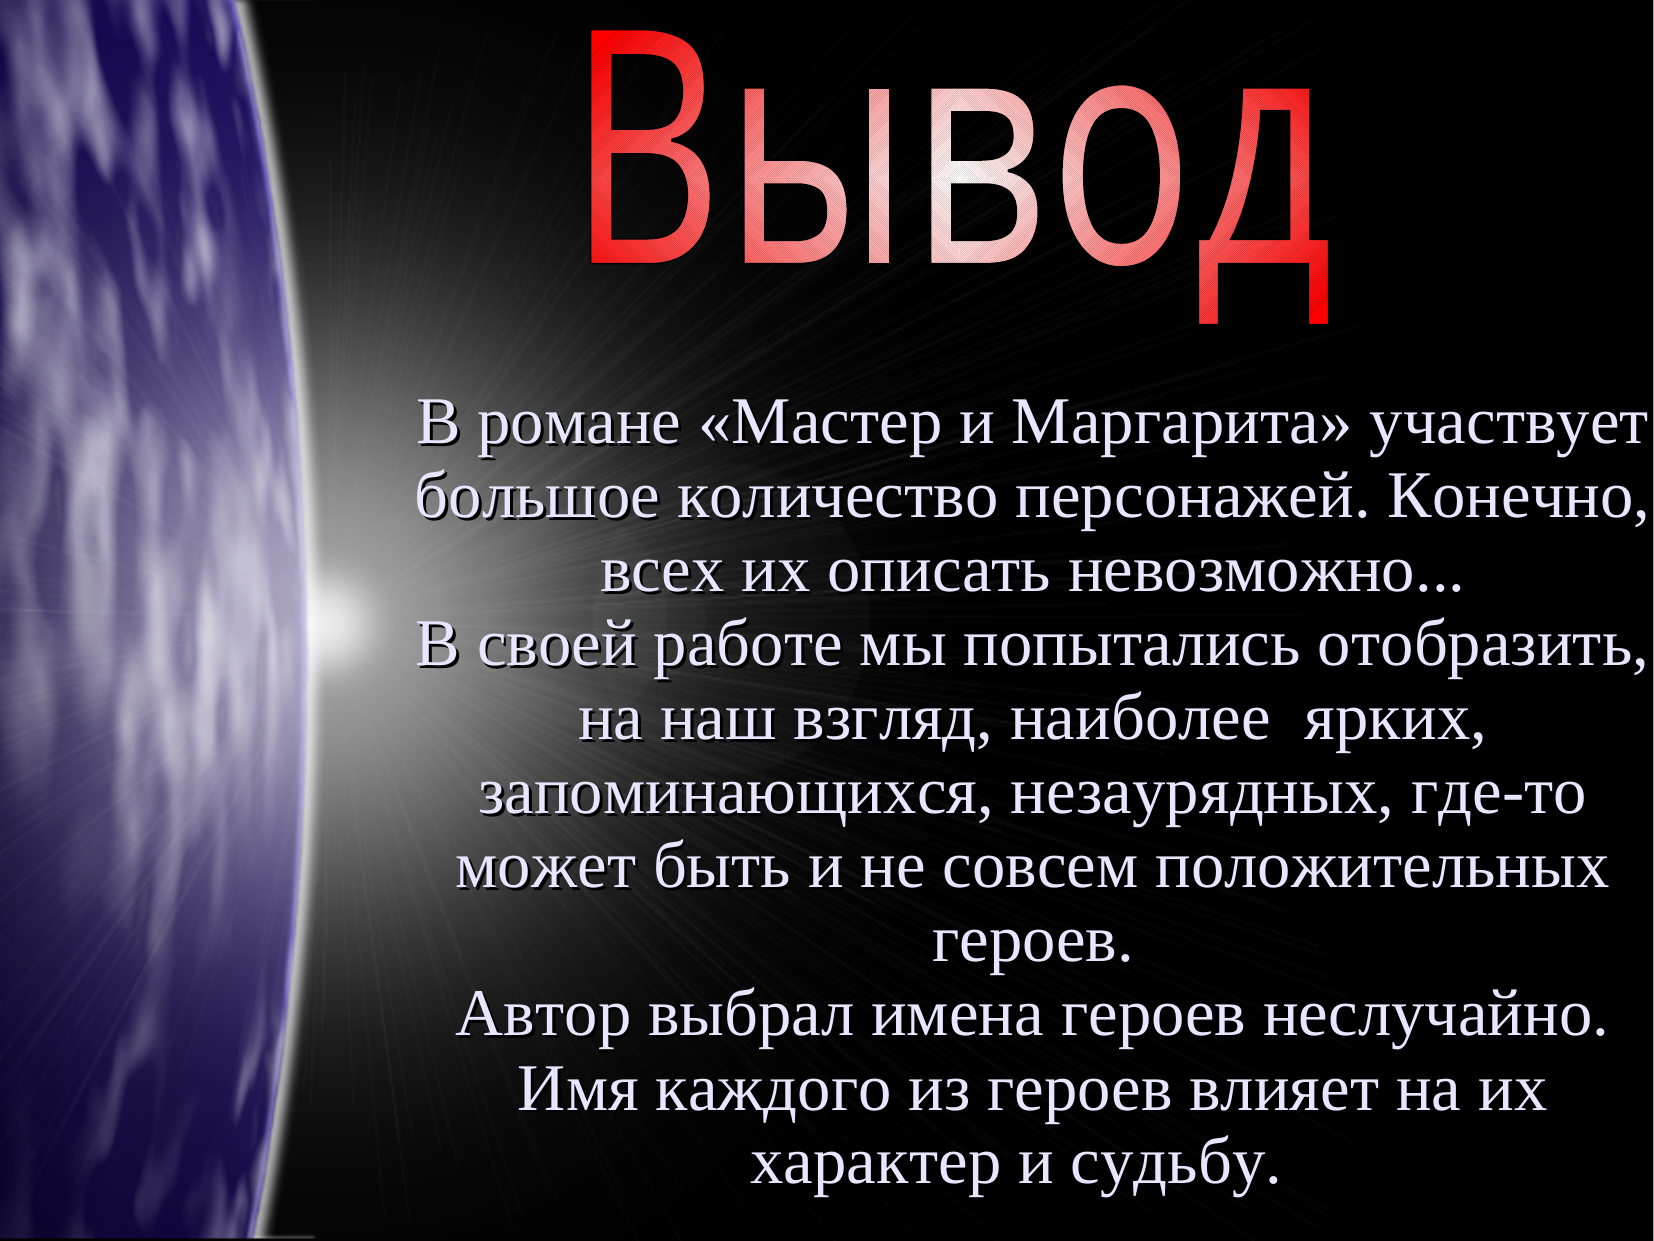

Вывод
# В романе «Мастер и Маргарита» участвует большое количество персонажей. Конечно, всех их описать невозможно...
В своей работе мы попытались отобразить, на наш взгляд, наиболее ярких, запоминающихся, незаурядных, где-то может быть и не совсем положительных героев.
Автор выбрал имена героев неслучайно.
Имя каждого из героев влияет на их характер и судьбу.